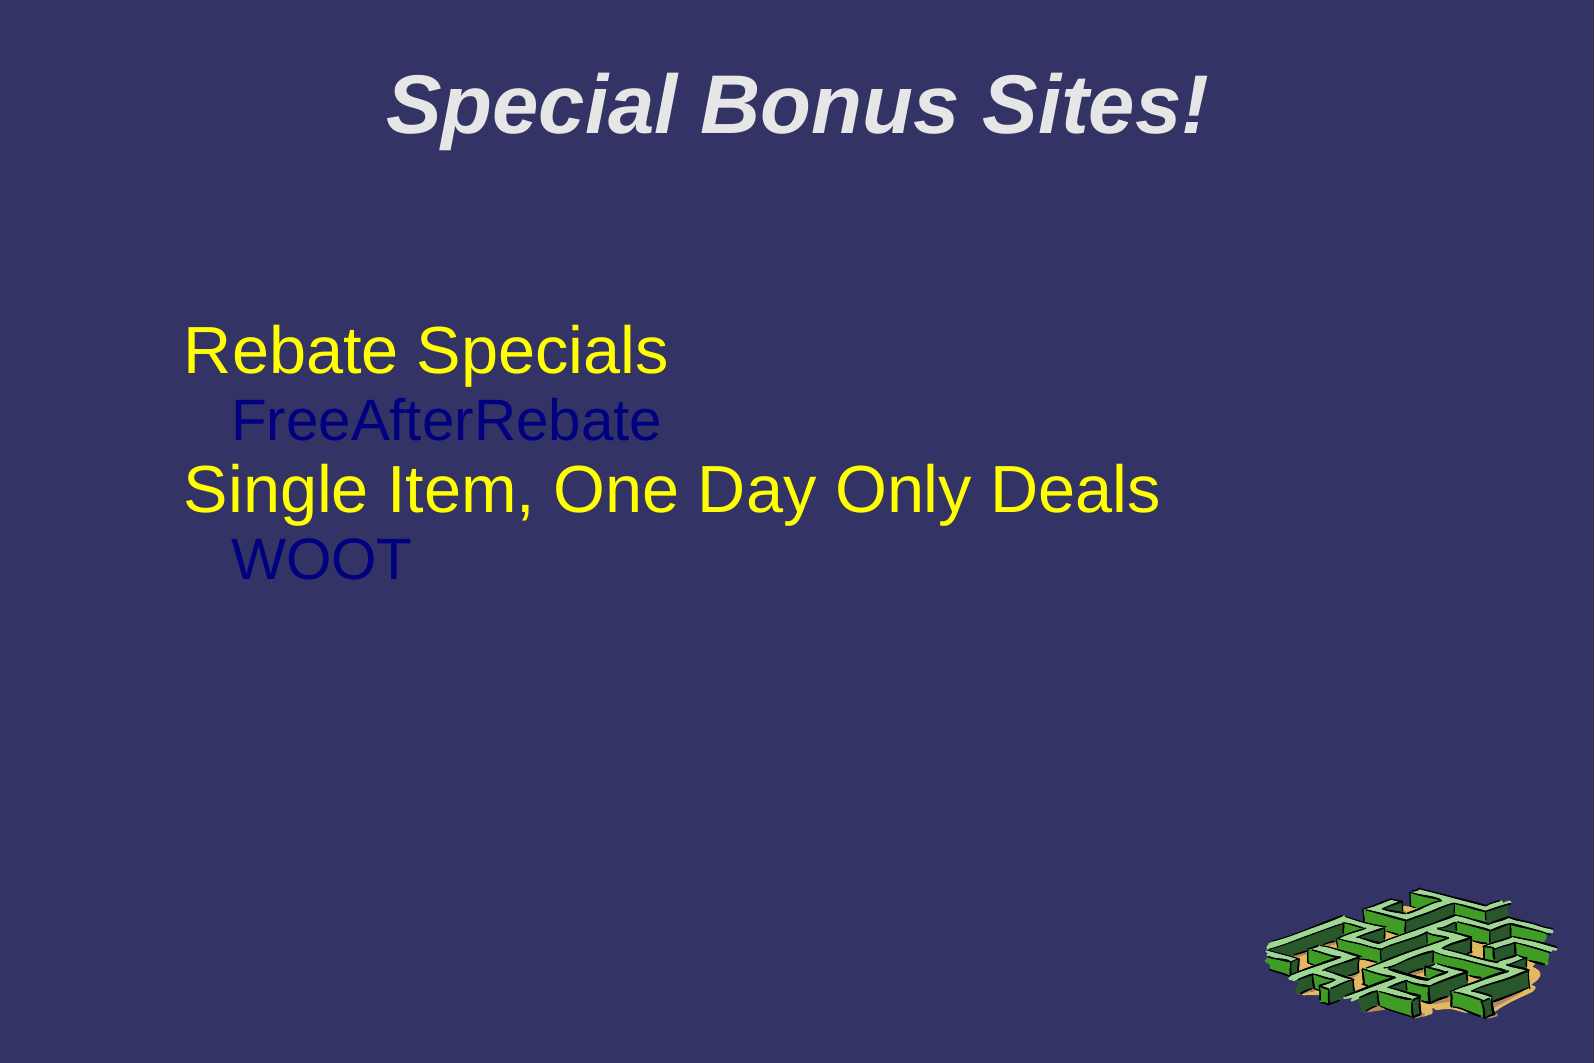

# Special Bonus Sites!
Rebate Specials
FreeAfterRebate
Single Item, One Day Only Deals
WOOT